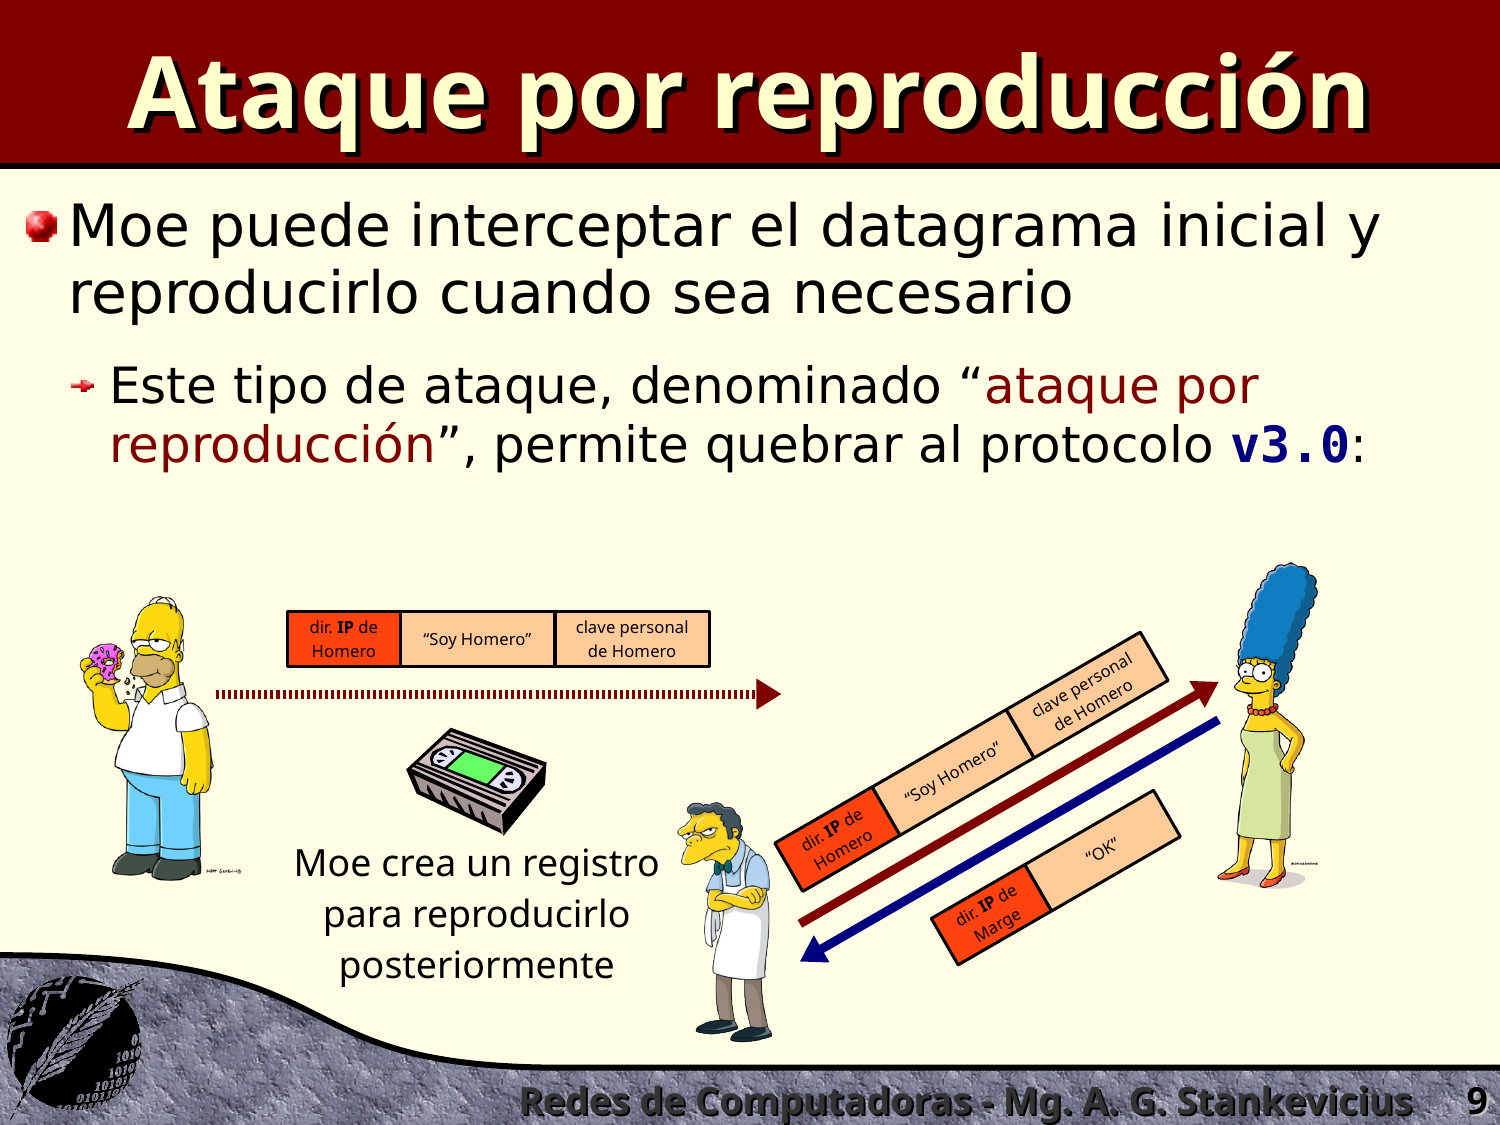

# Ataque por reproducción
Moe puede interceptar el datagrama inicial y reproducirlo cuando sea necesario
Este tipo de ataque, denominado “ataque por reproducción”, permite quebrar al protocolo v3.0:
dir. IP de
Homero
“Soy Homero”
clave personal
de Homero
clave personal
de Homero
“Soy Homero”
dir. IP de
Homero
“OK”
dir. IP de
Marge
Moe crea un registro
para reproducirlo
posteriormente
9